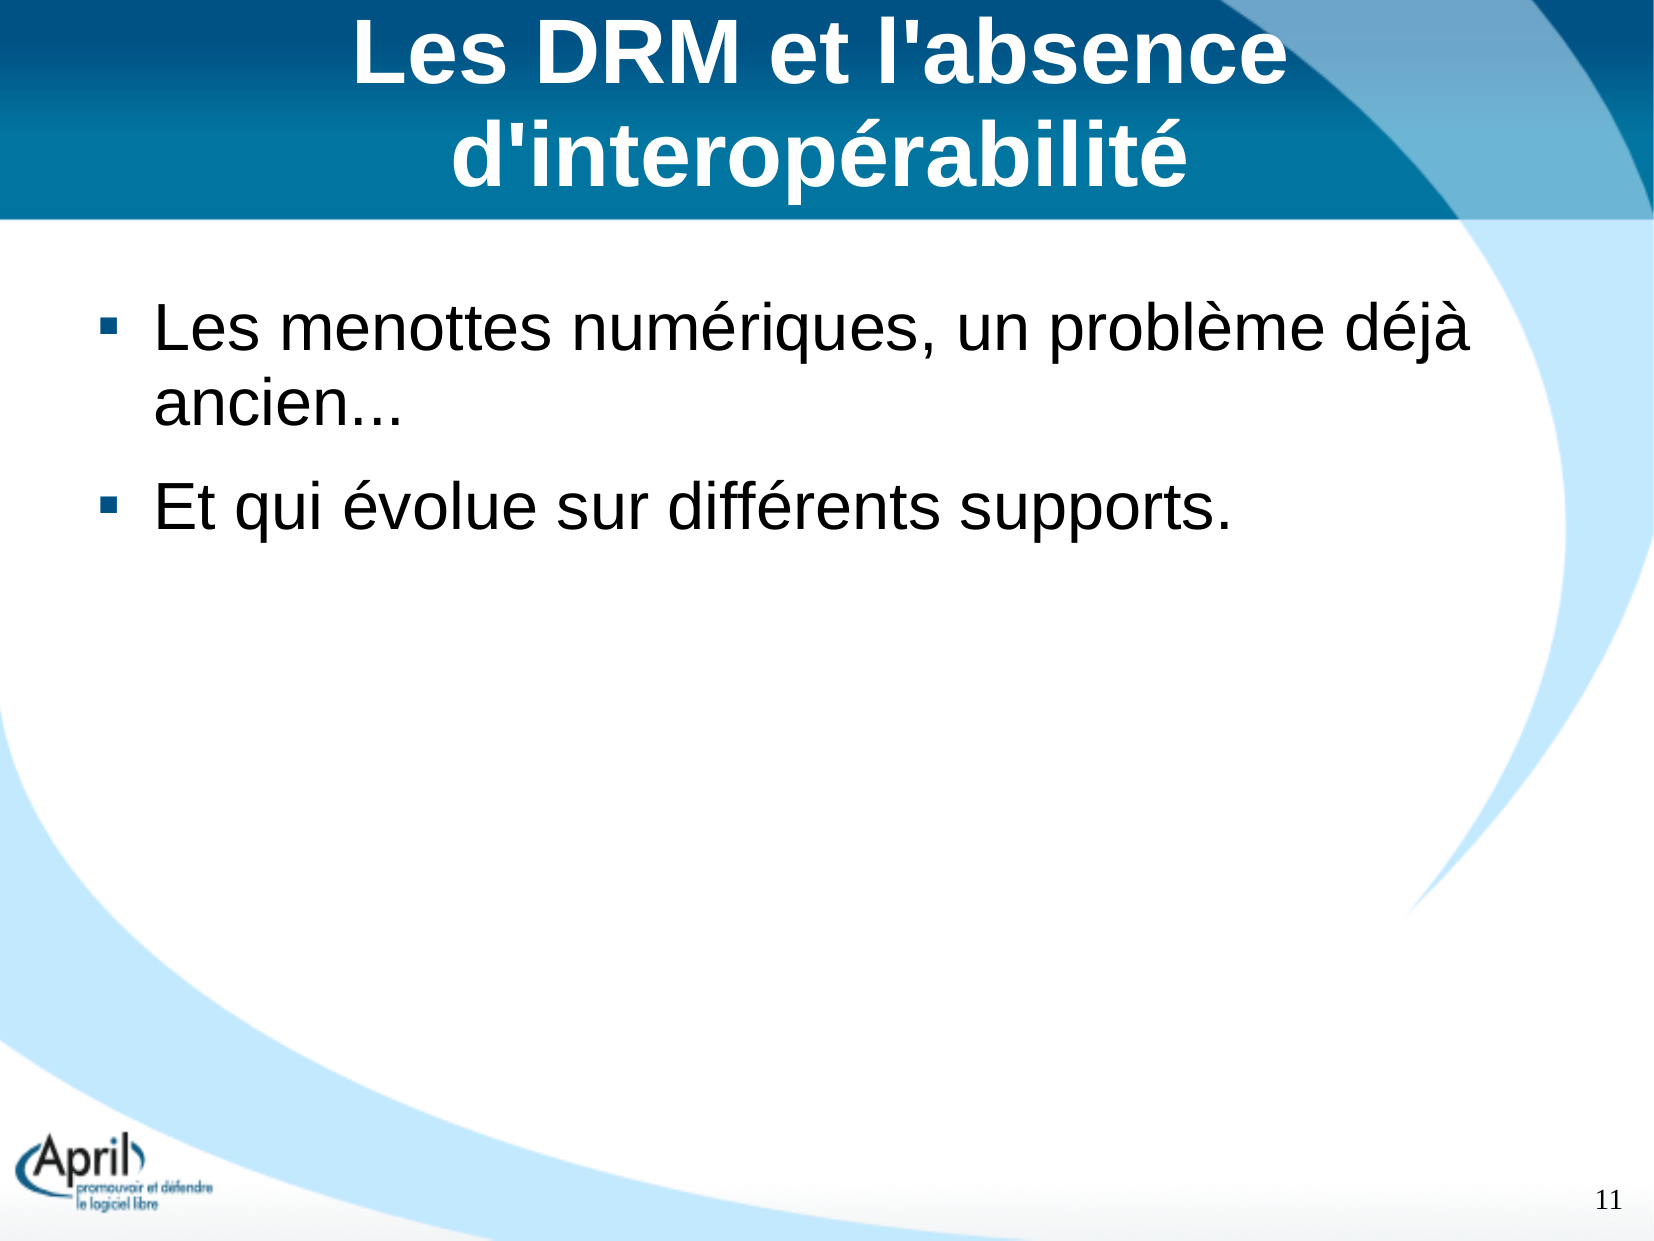

# Les DRM et l'absence d'interopérabilité
Les menottes numériques, un problème déjà ancien...
Et qui évolue sur différents supports.
11